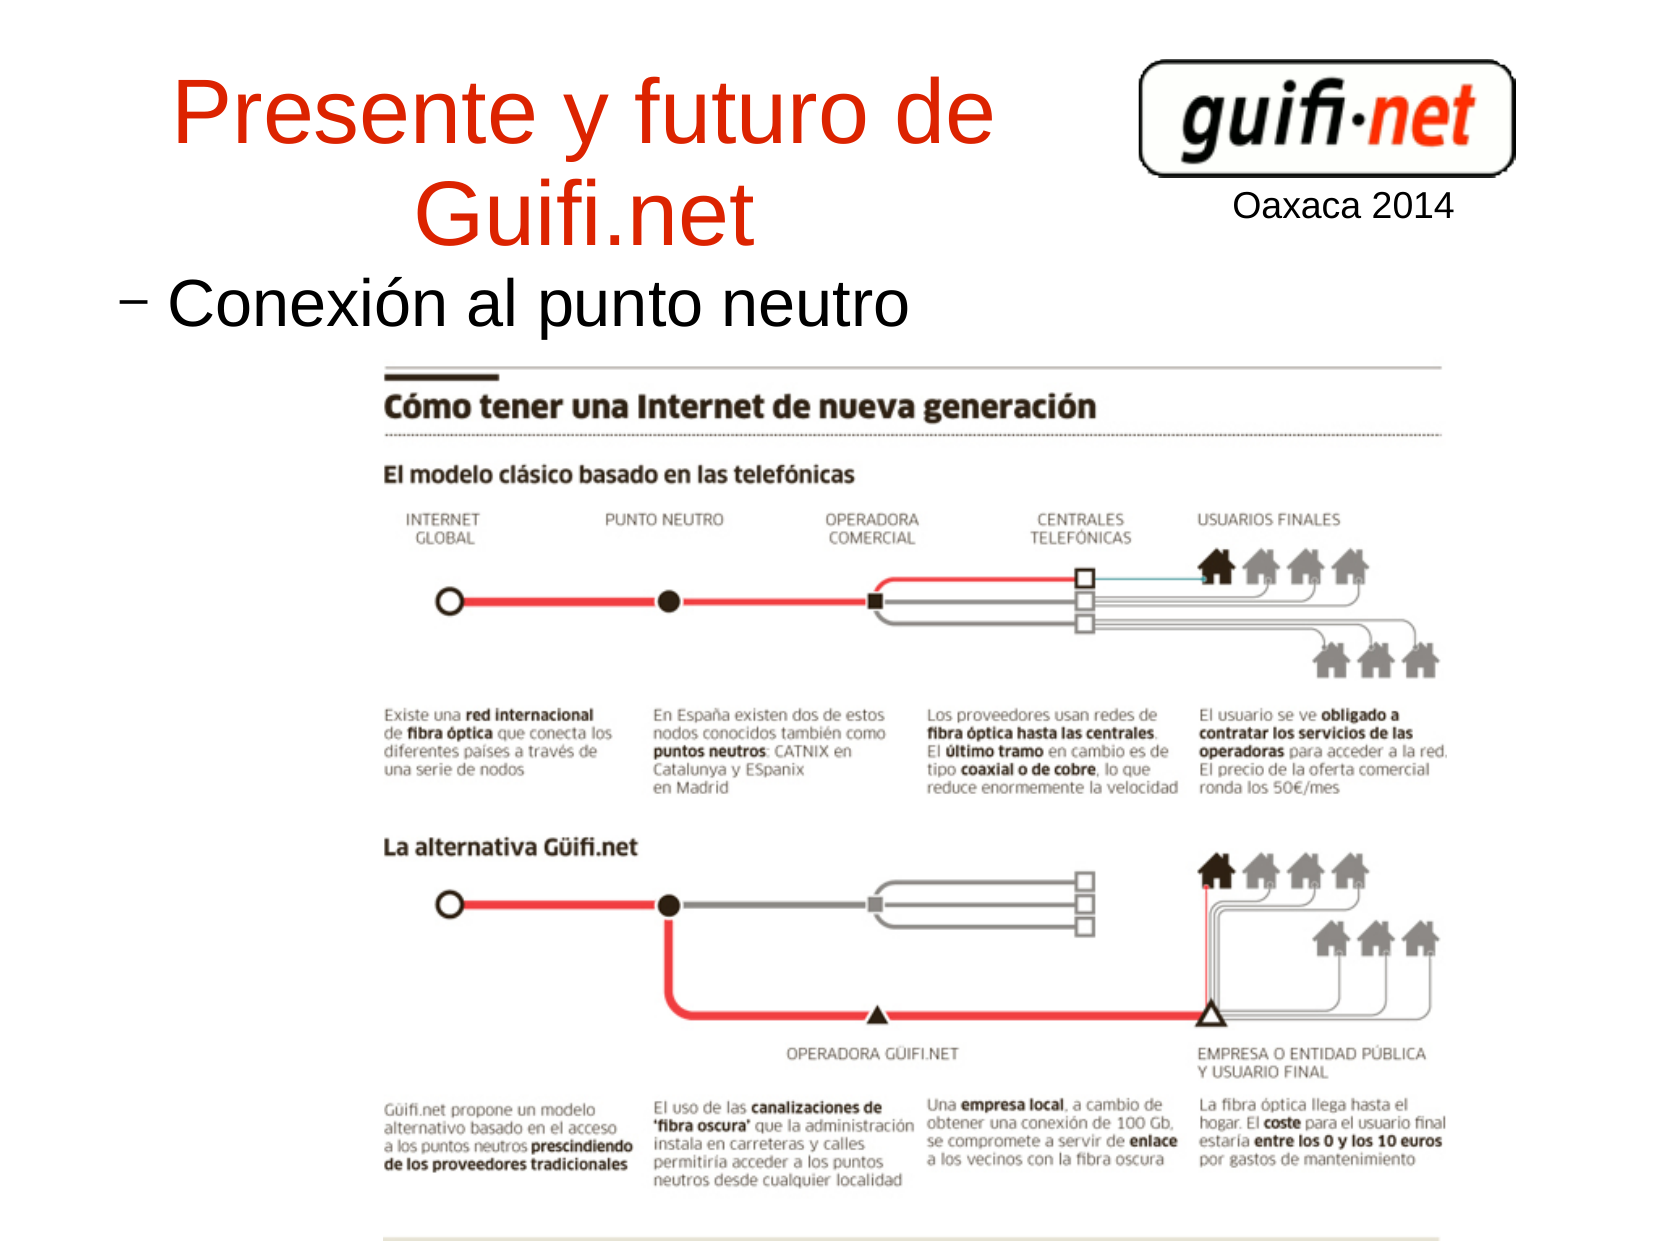

# Presente y futuro de Guifi.net
Oaxaca 2014
Conexión al punto neutro